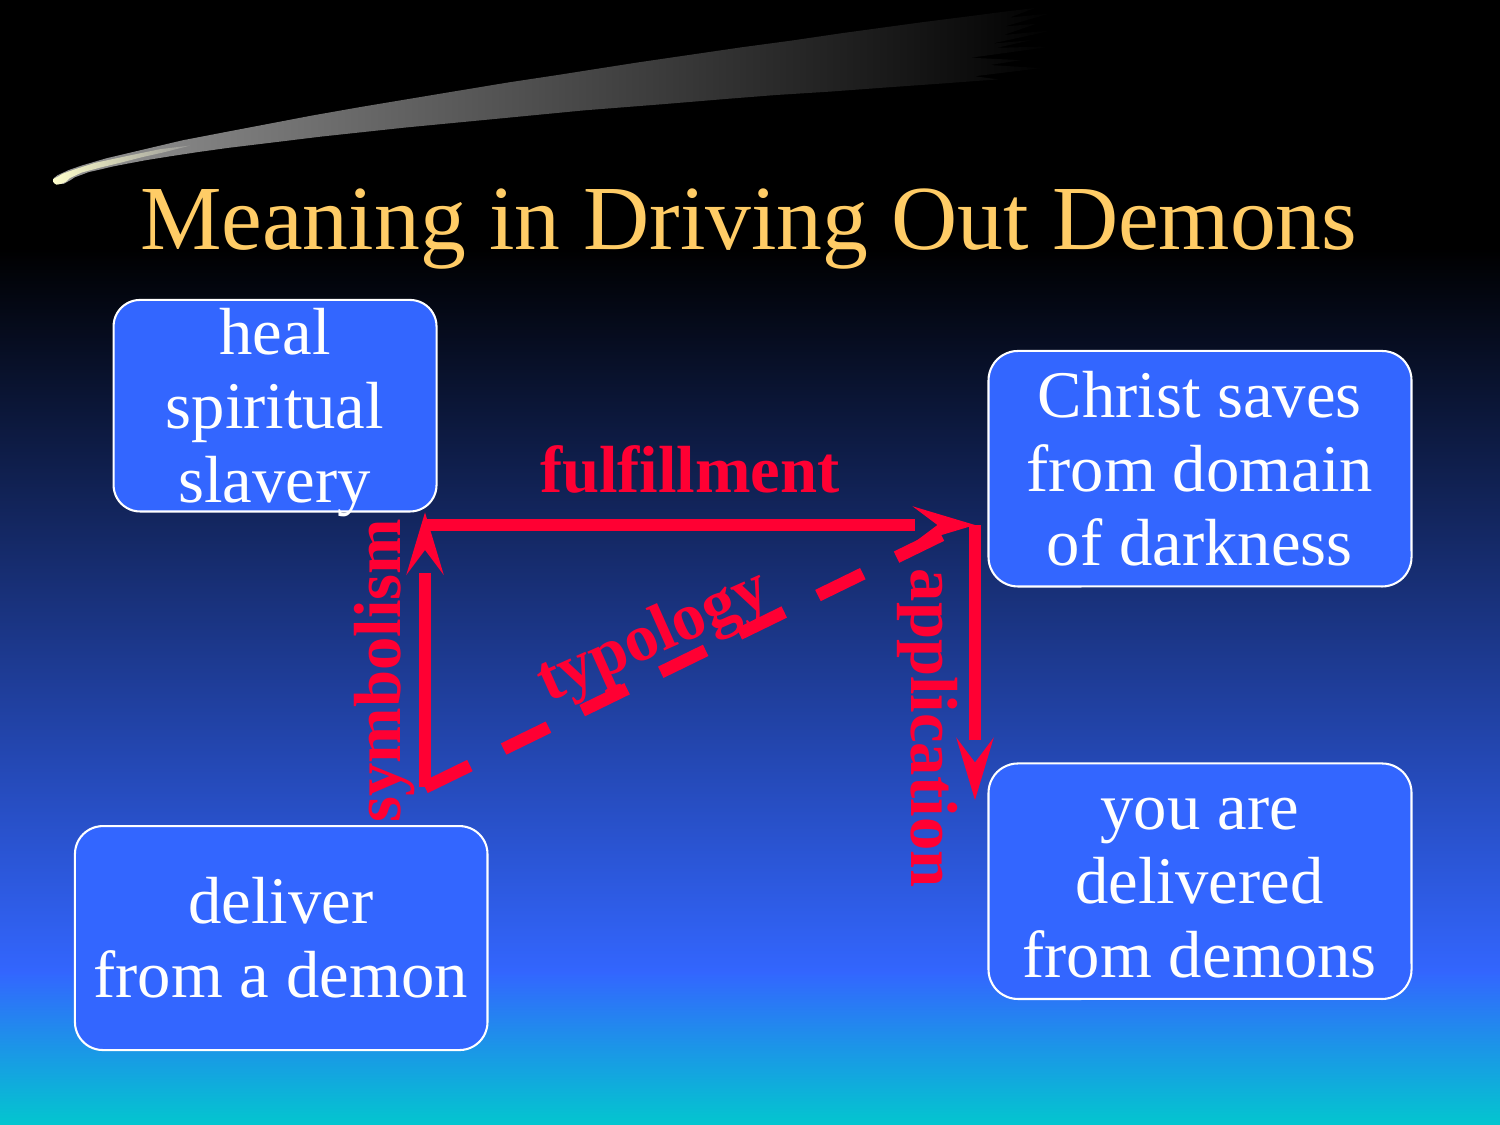

# Meaning in Driving Out Demons
heal
spiritual
slavery
symbolism
Christ saves
from domain
of darkness
fulfillment
typology
application
you are
delivered
from demons
deliver
from a demon